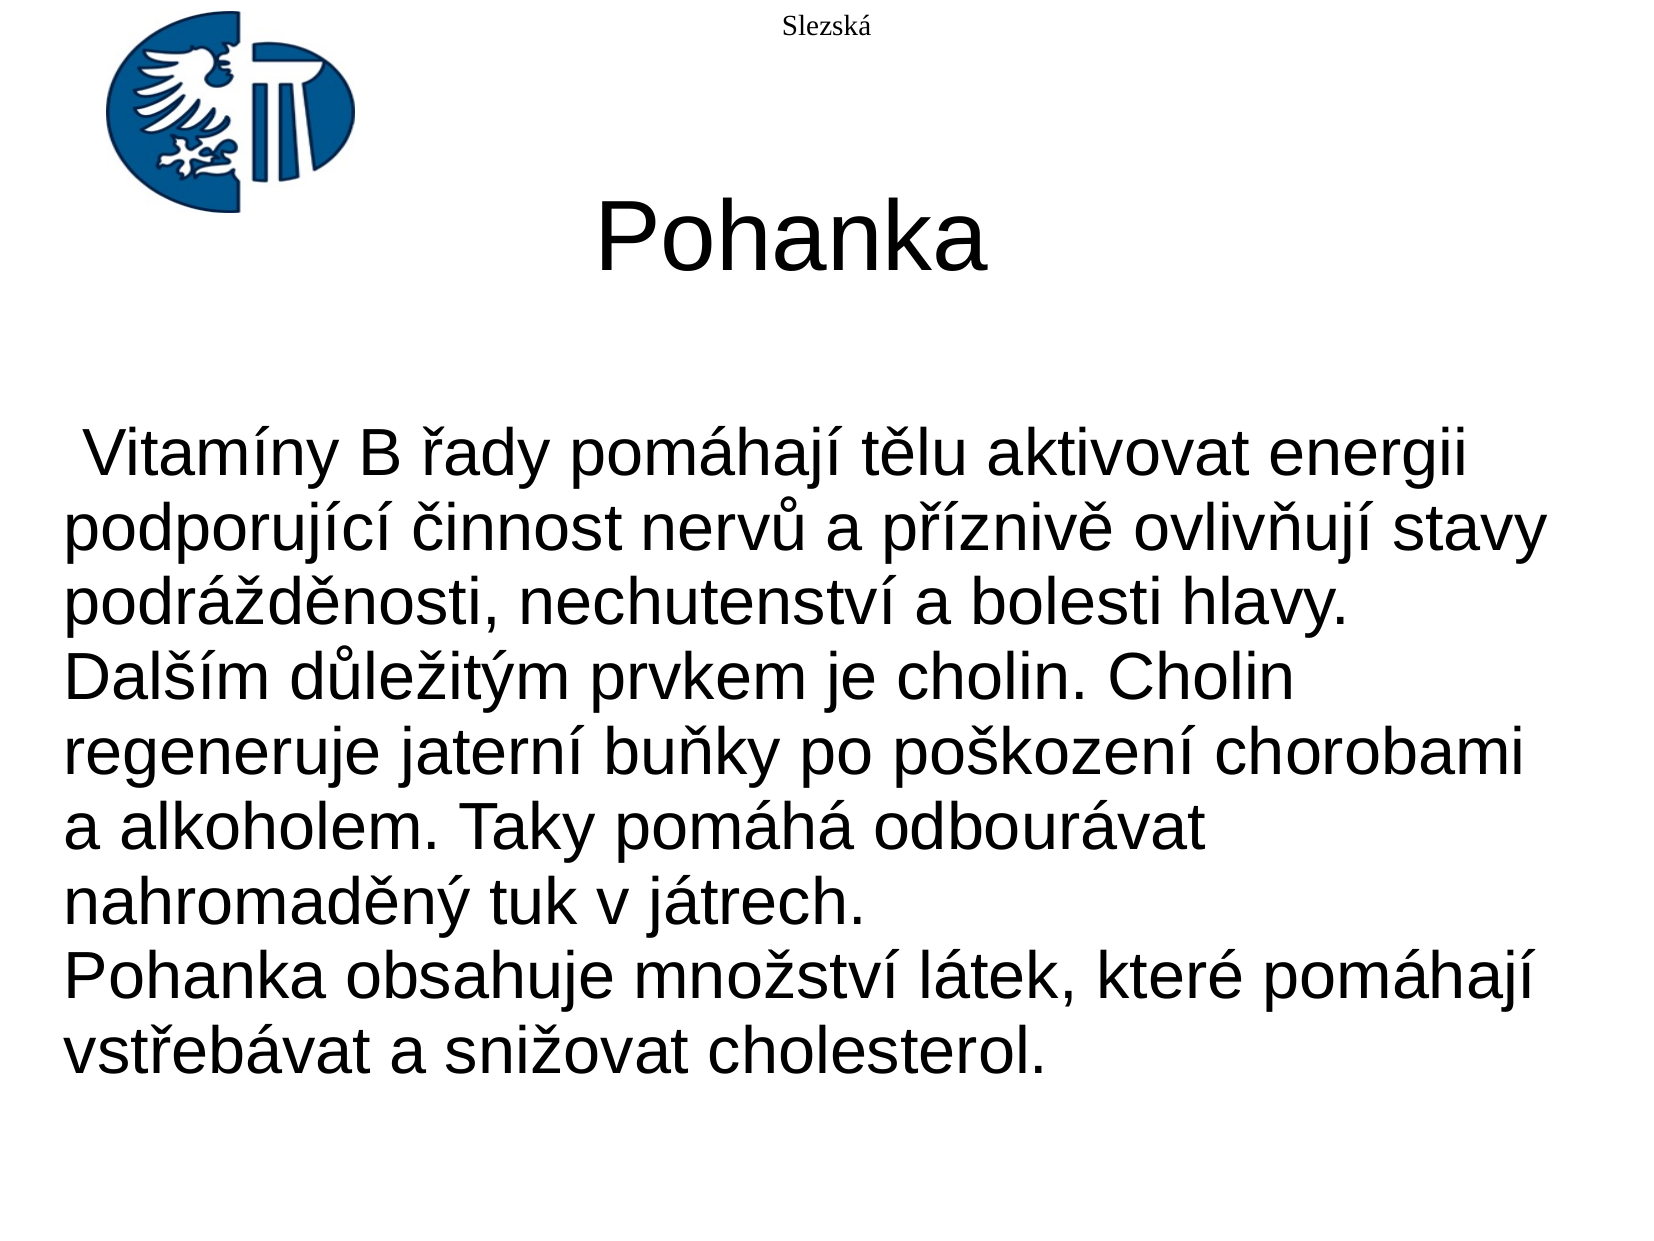

ahoj
# Pohanka
 Vitamíny B řady pomáhají tělu aktivovat energii podporující činnost nervů a příznivě ovlivňují stavy podrážděnosti, nechutenství a bolesti hlavy.
Dalším důležitým prvkem je cholin. Cholin regeneruje jaterní buňky po poškození chorobami a alkoholem. Taky pomáhá odbourávat nahromaděný tuk v játrech.
Pohanka obsahuje množství látek, které pomáhají vstřebávat a snižovat cholesterol.